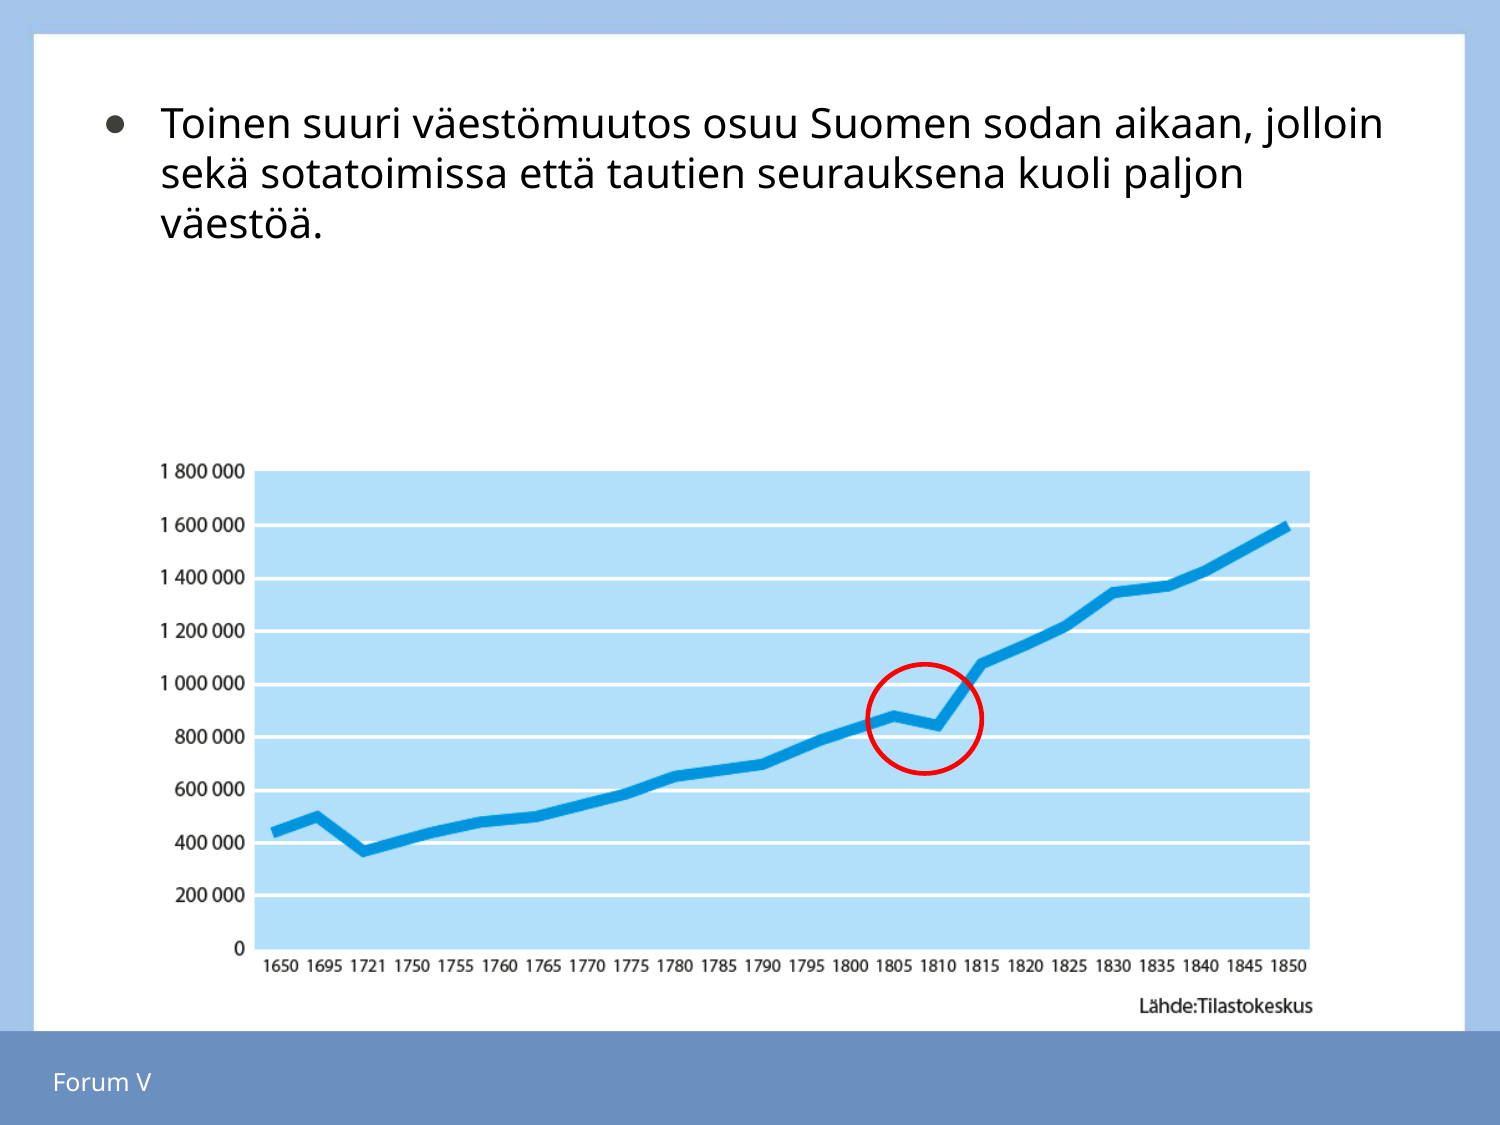

Toinen suuri väestömuutos osuu Suomen sodan aikaan, jolloin sekä sotatoimissa että tautien seurauksena kuoli paljon väestöä.